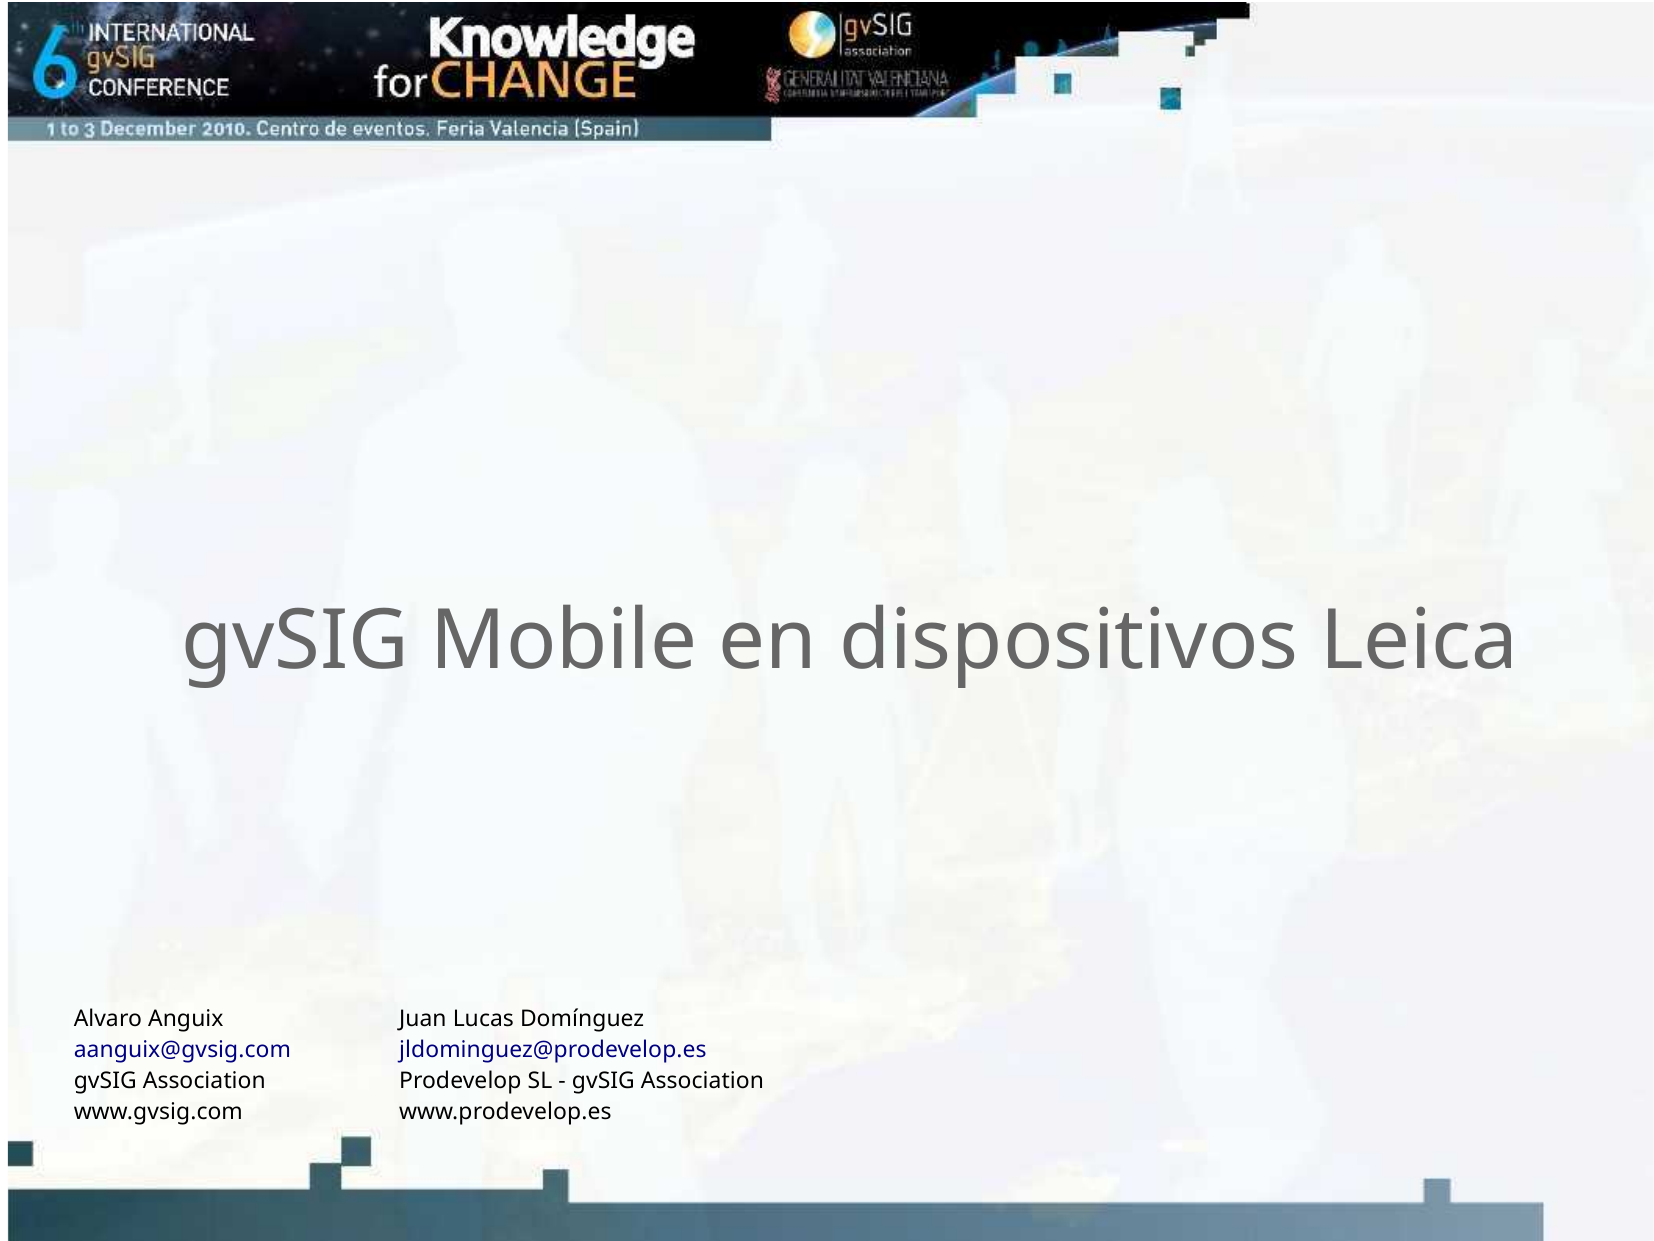

# gvSIG Mobile en dispositivos Leica
Alvaro Anguix
aanguix@gvsig.com
gvSIG Association
www.gvsig.com
Juan Lucas Domínguez
jldominguez@prodevelop.es
Prodevelop SL - gvSIG Association
www.prodevelop.es